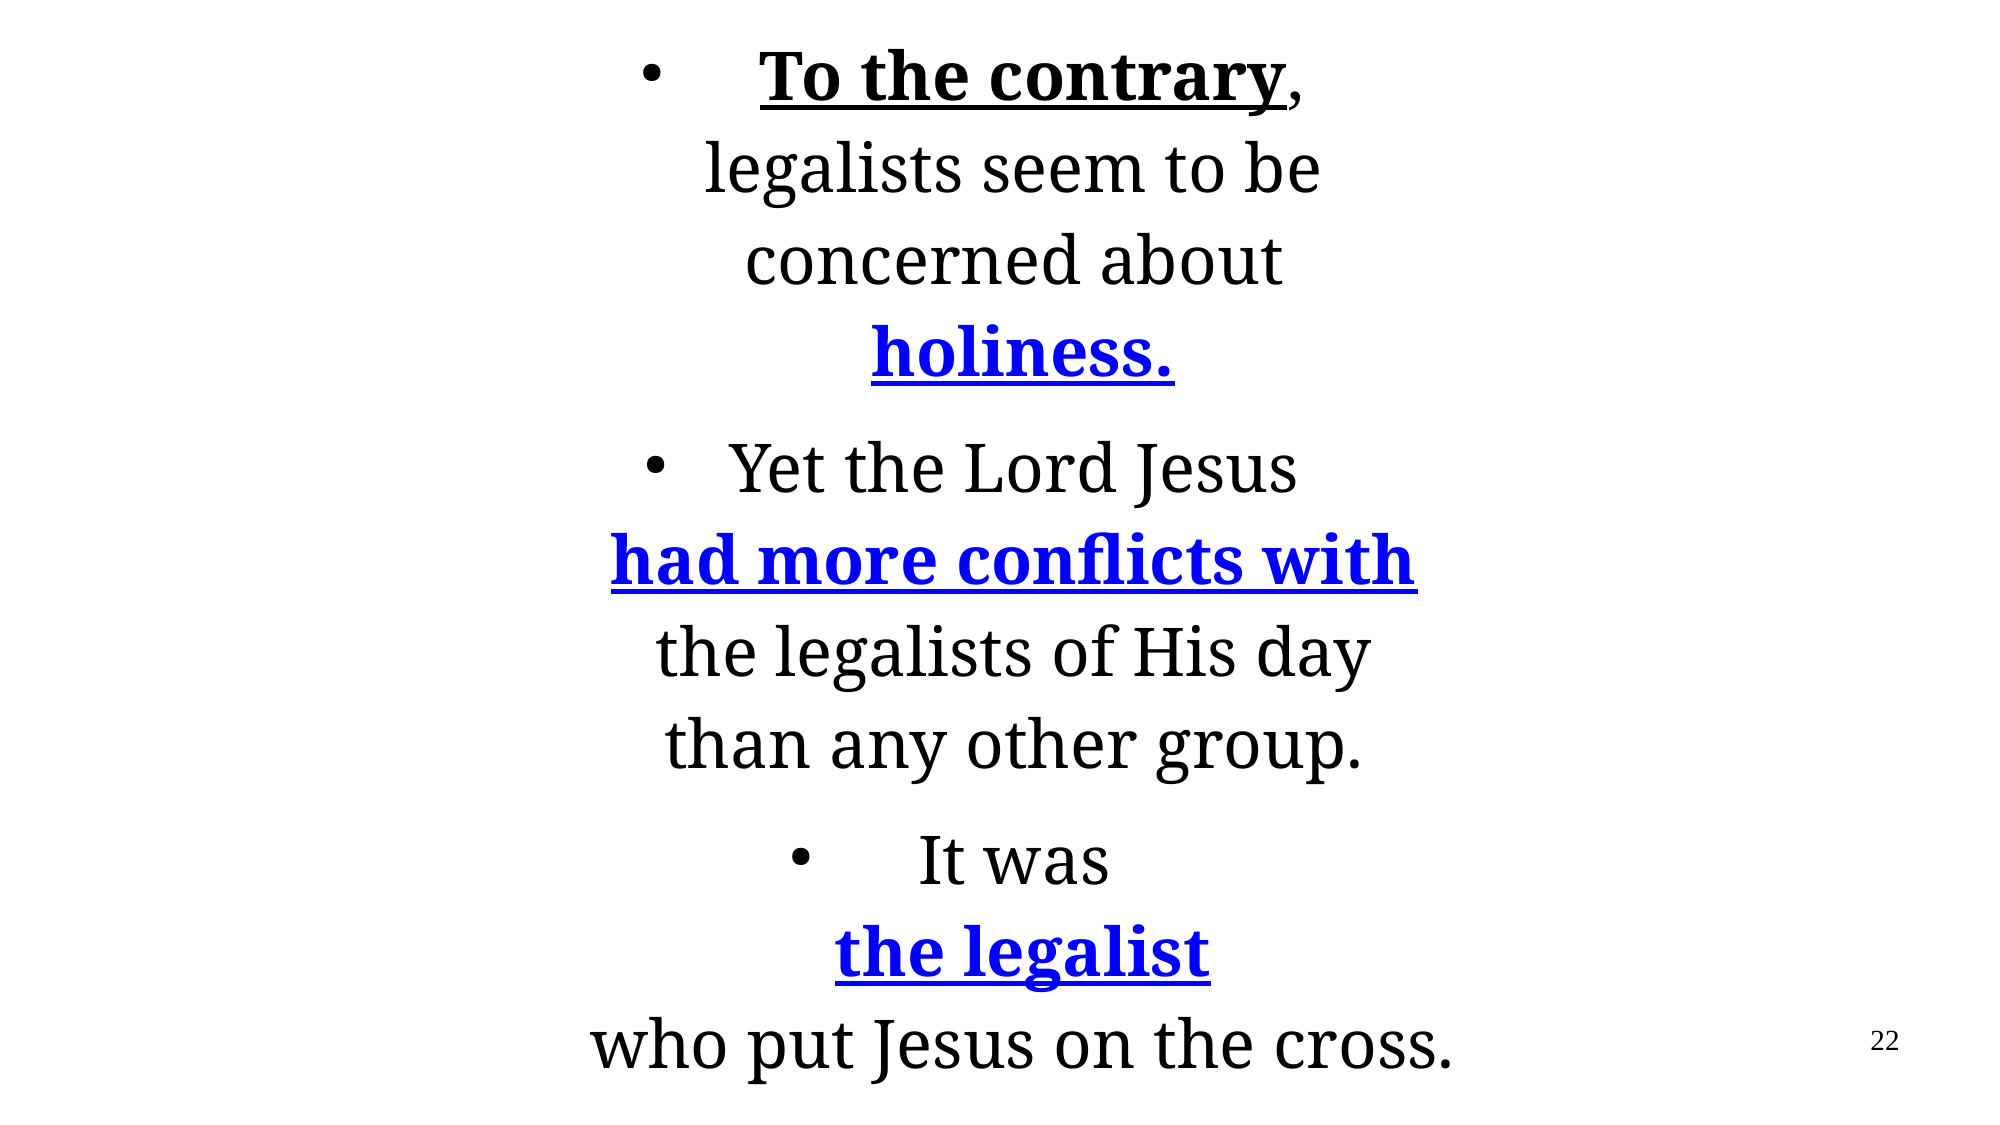

# To the contrary, legalists seem to be concerned about holiness.
Yet the Lord Jesus
had more conflicts with
the legalists of His day
than any other group.
It was
the legalist
who put Jesus on the cross.
22